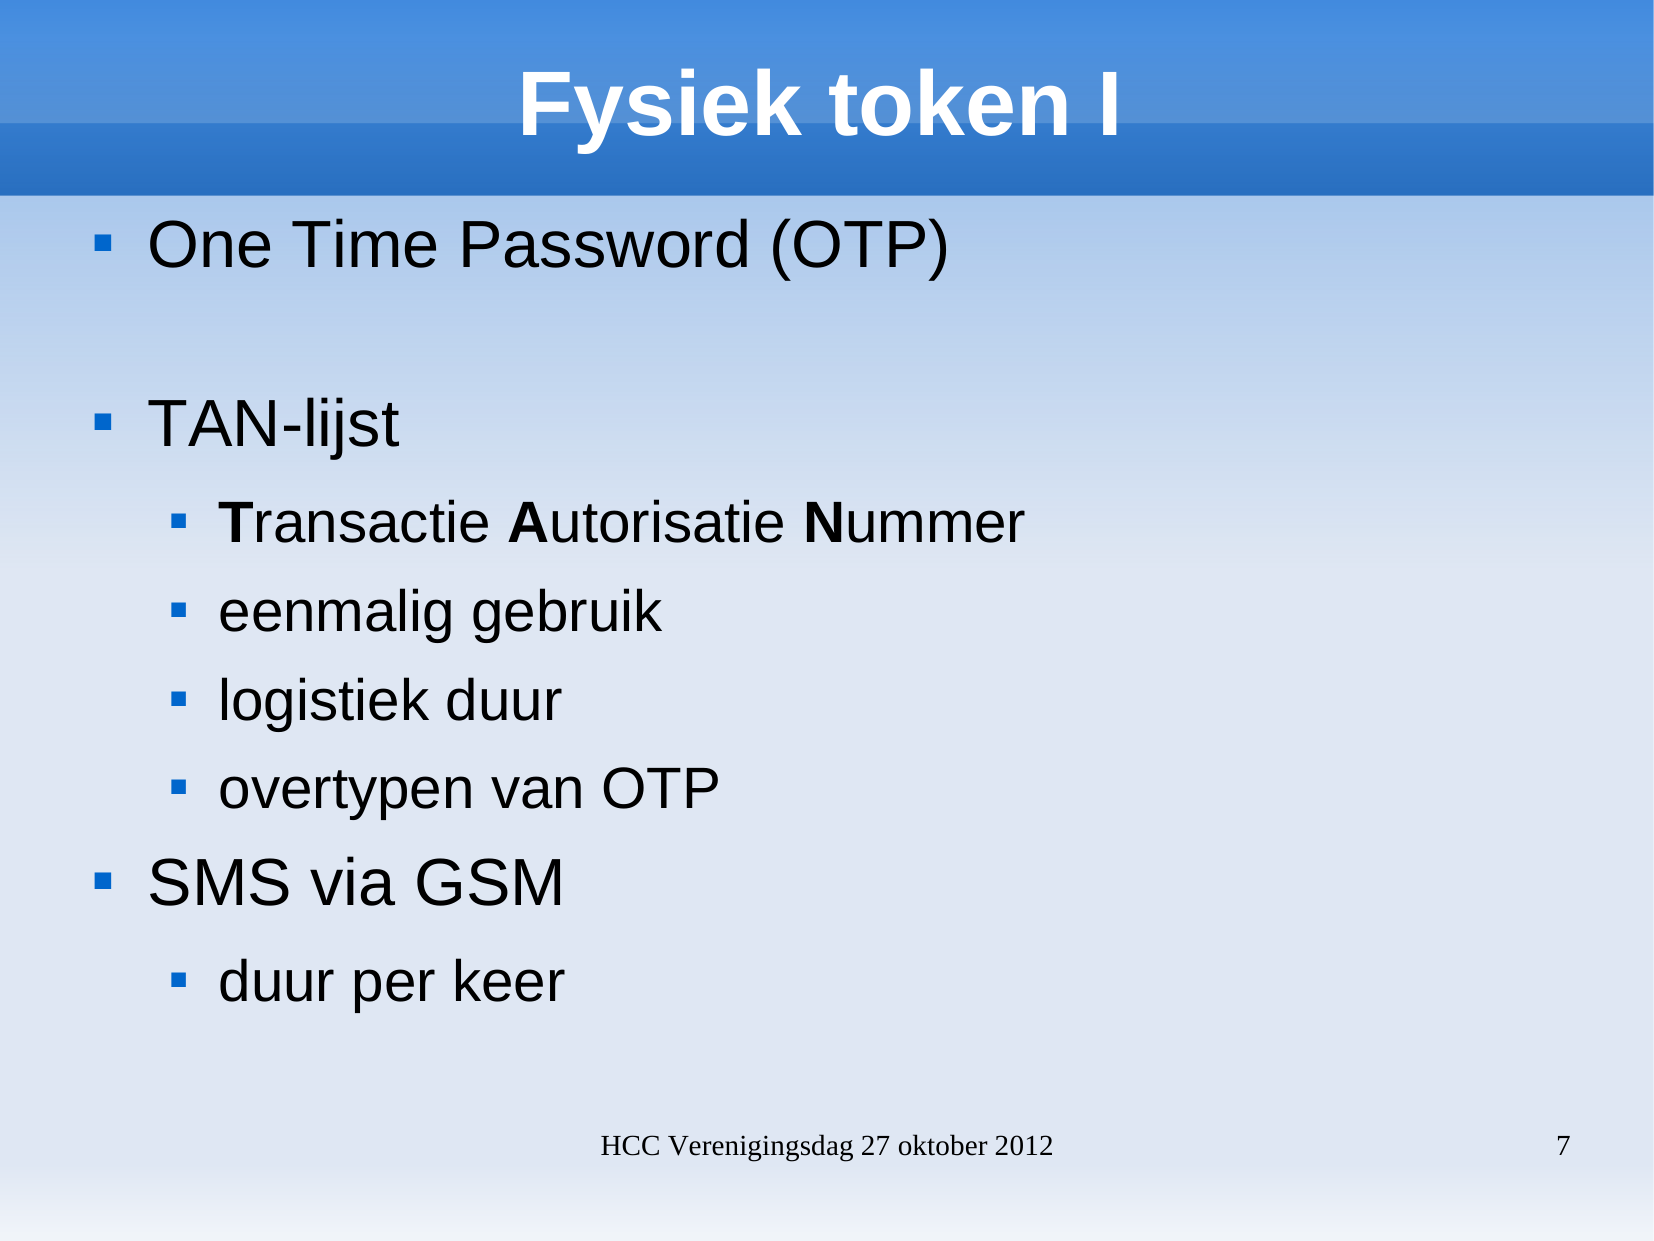

# Fysiek token I
One Time Password (OTP)
TAN-lijst
Transactie Autorisatie Nummer
eenmalig gebruik
logistiek duur
overtypen van OTP
SMS via GSM
duur per keer
HCC Verenigingsdag 27 oktober 2012
7